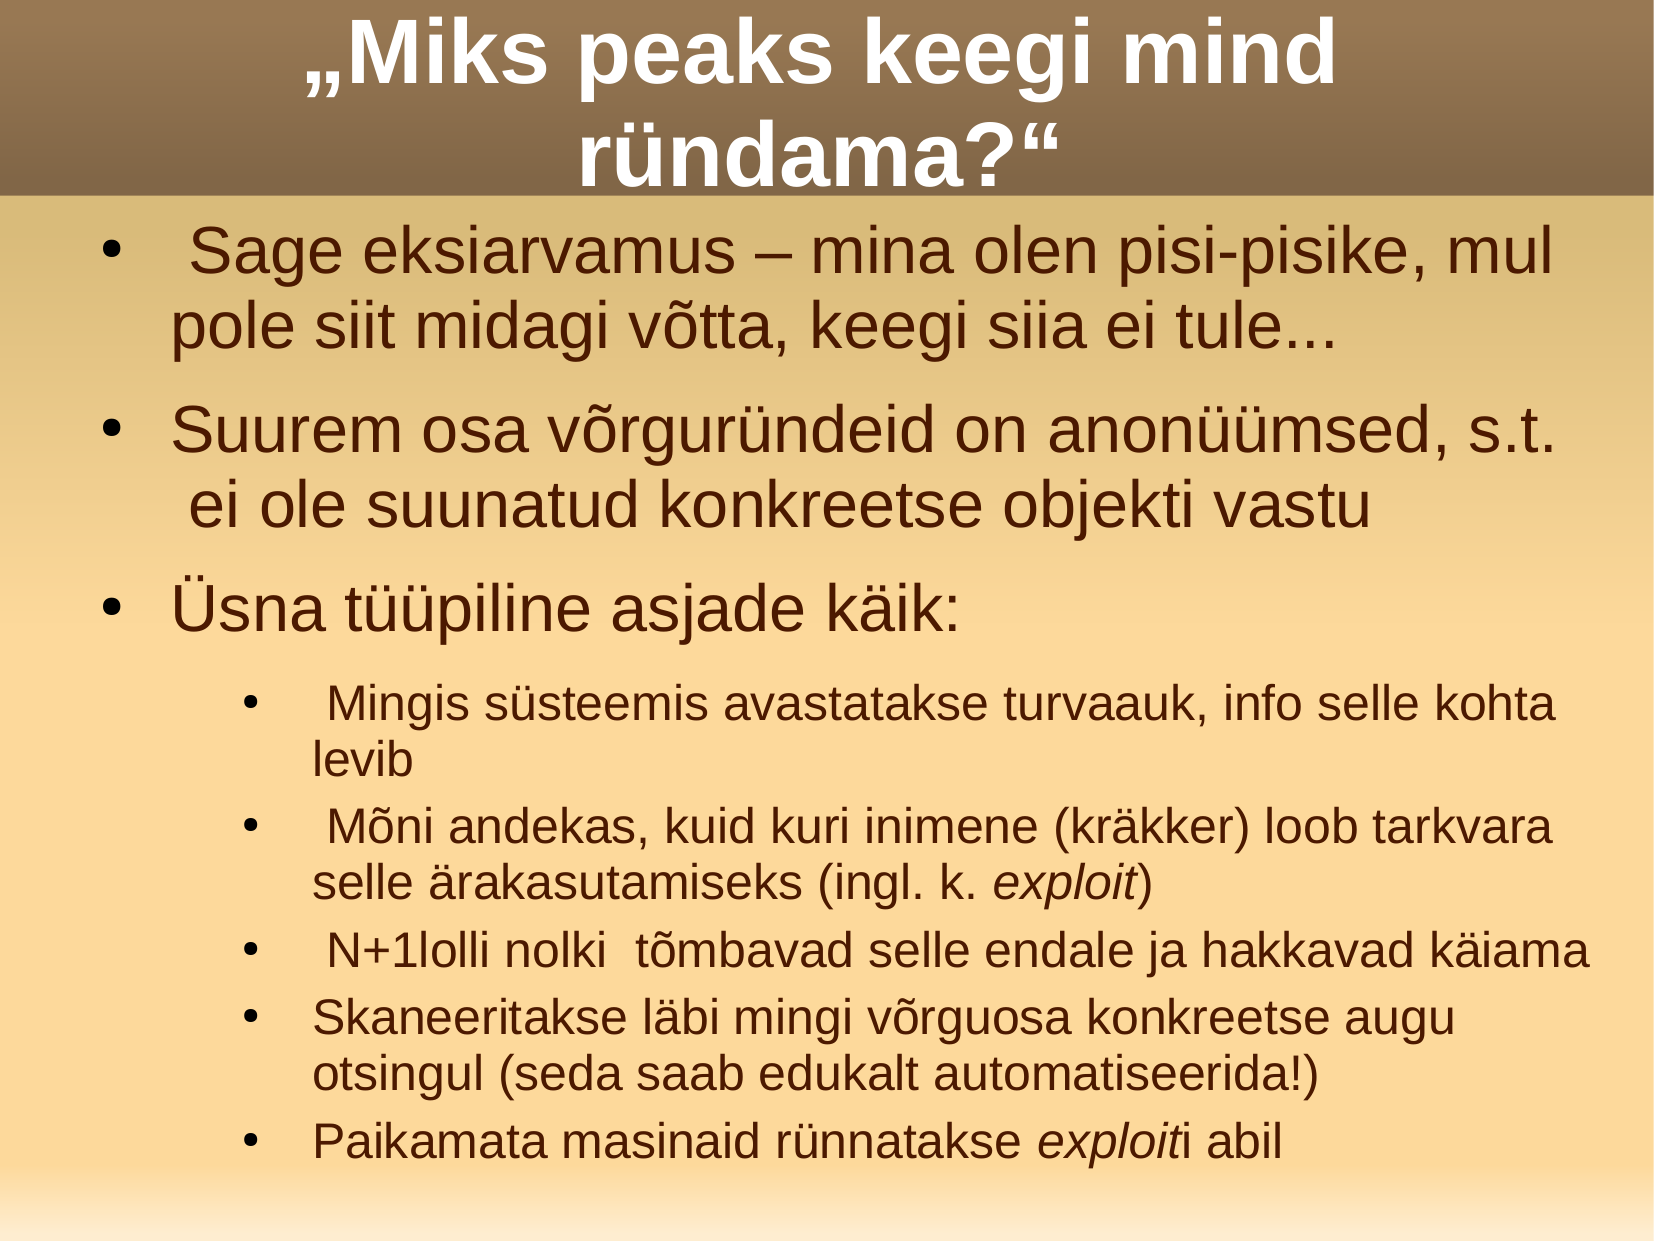

# „Miks peaks keegi mind ründama?“
 Sage eksiarvamus – mina olen pisi-pisike, mul pole siit midagi võtta, keegi siia ei tule...
Suurem osa võrguründeid on anonüümsed, s.t.
 ei ole suunatud konkreetse objekti vastu
Üsna tüüpiline asjade käik:
 Mingis süsteemis avastatakse turvaauk, info selle kohta levib
 Mõni andekas, kuid kuri inimene (kräkker) loob tarkvara selle ärakasutamiseks (ingl. k. exploit)
 N+1lolli nolki tõmbavad selle endale ja hakkavad käiama
Skaneeritakse läbi mingi võrguosa konkreetse augu otsingul (seda saab edukalt automatiseerida!)
Paikamata masinaid rünnatakse exploiti abil